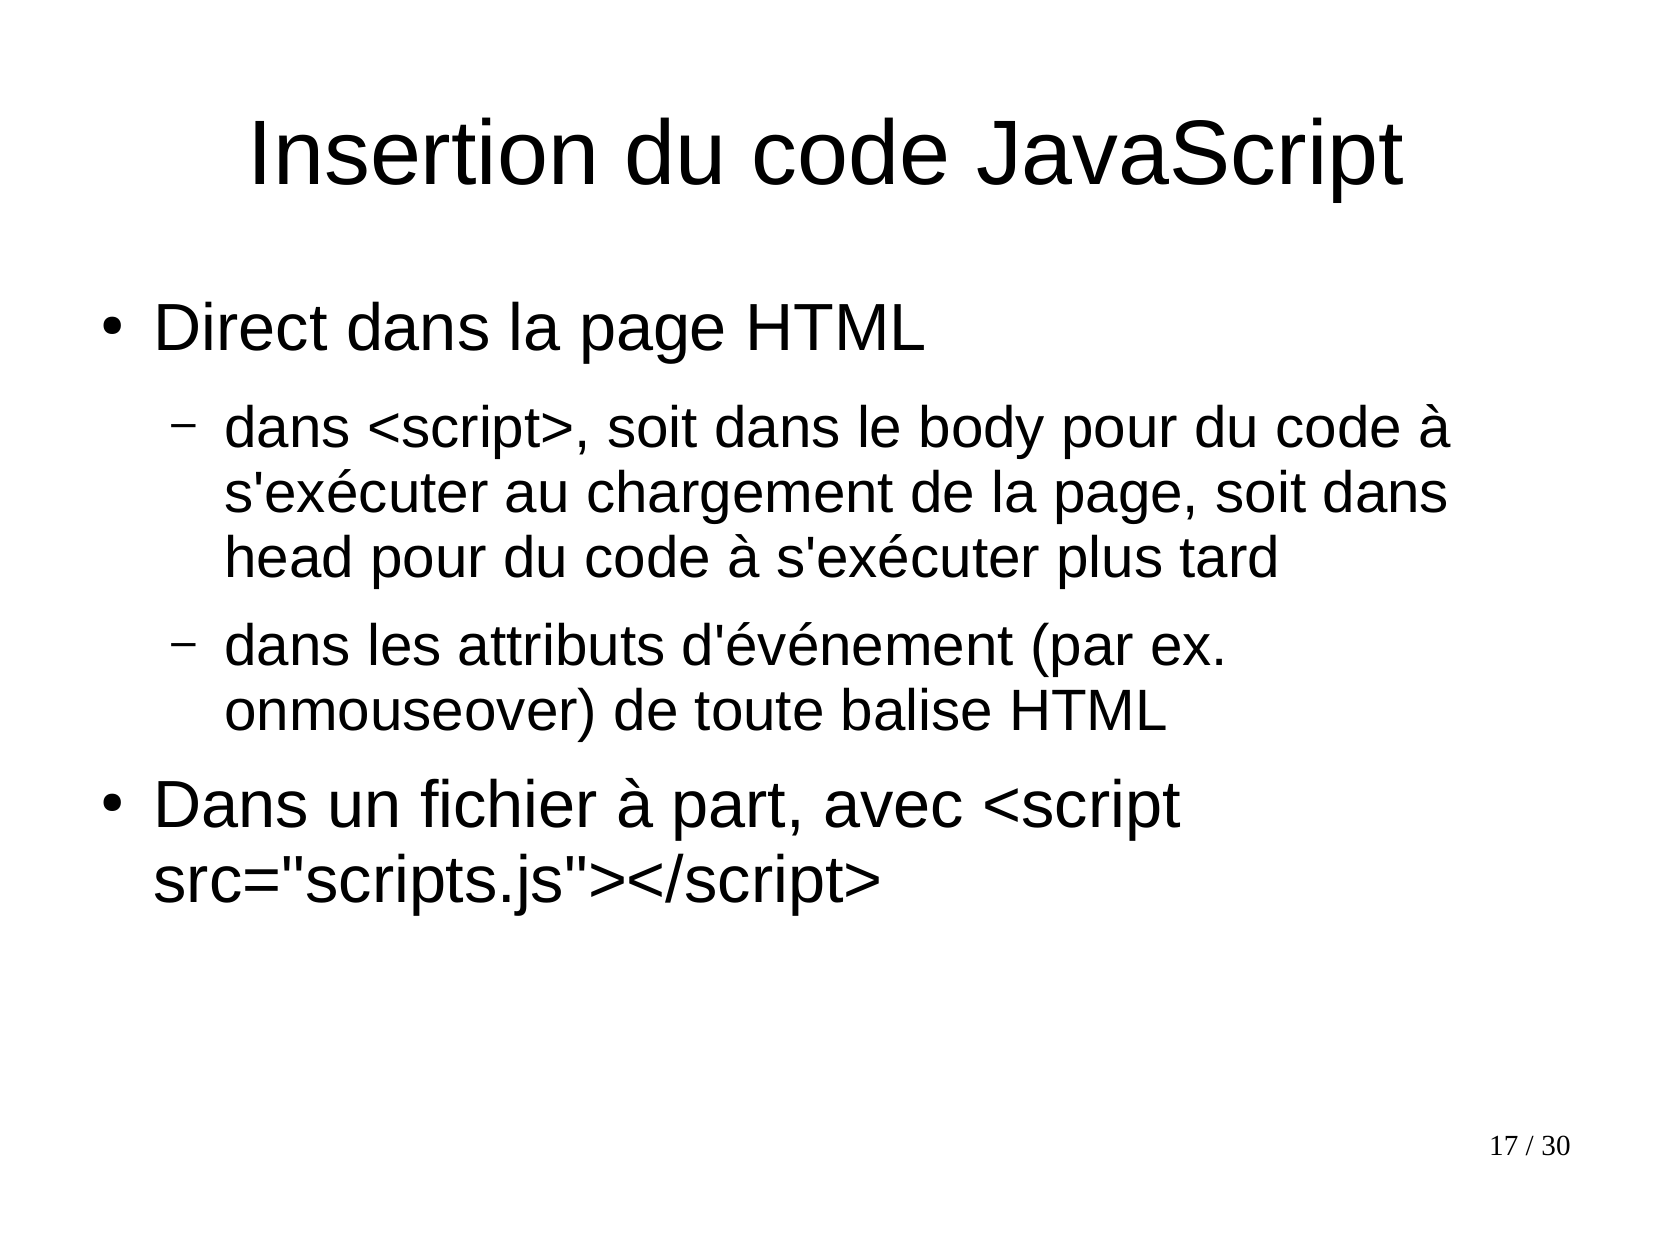

# Insertion du code JavaScript
Direct dans la page HTML
dans <script>, soit dans le body pour du code à s'exécuter au chargement de la page, soit dans head pour du code à s'exécuter plus tard
dans les attributs d'événement (par ex. onmouseover) de toute balise HTML
Dans un fichier à part, avec <script src="scripts.js"></script>
17